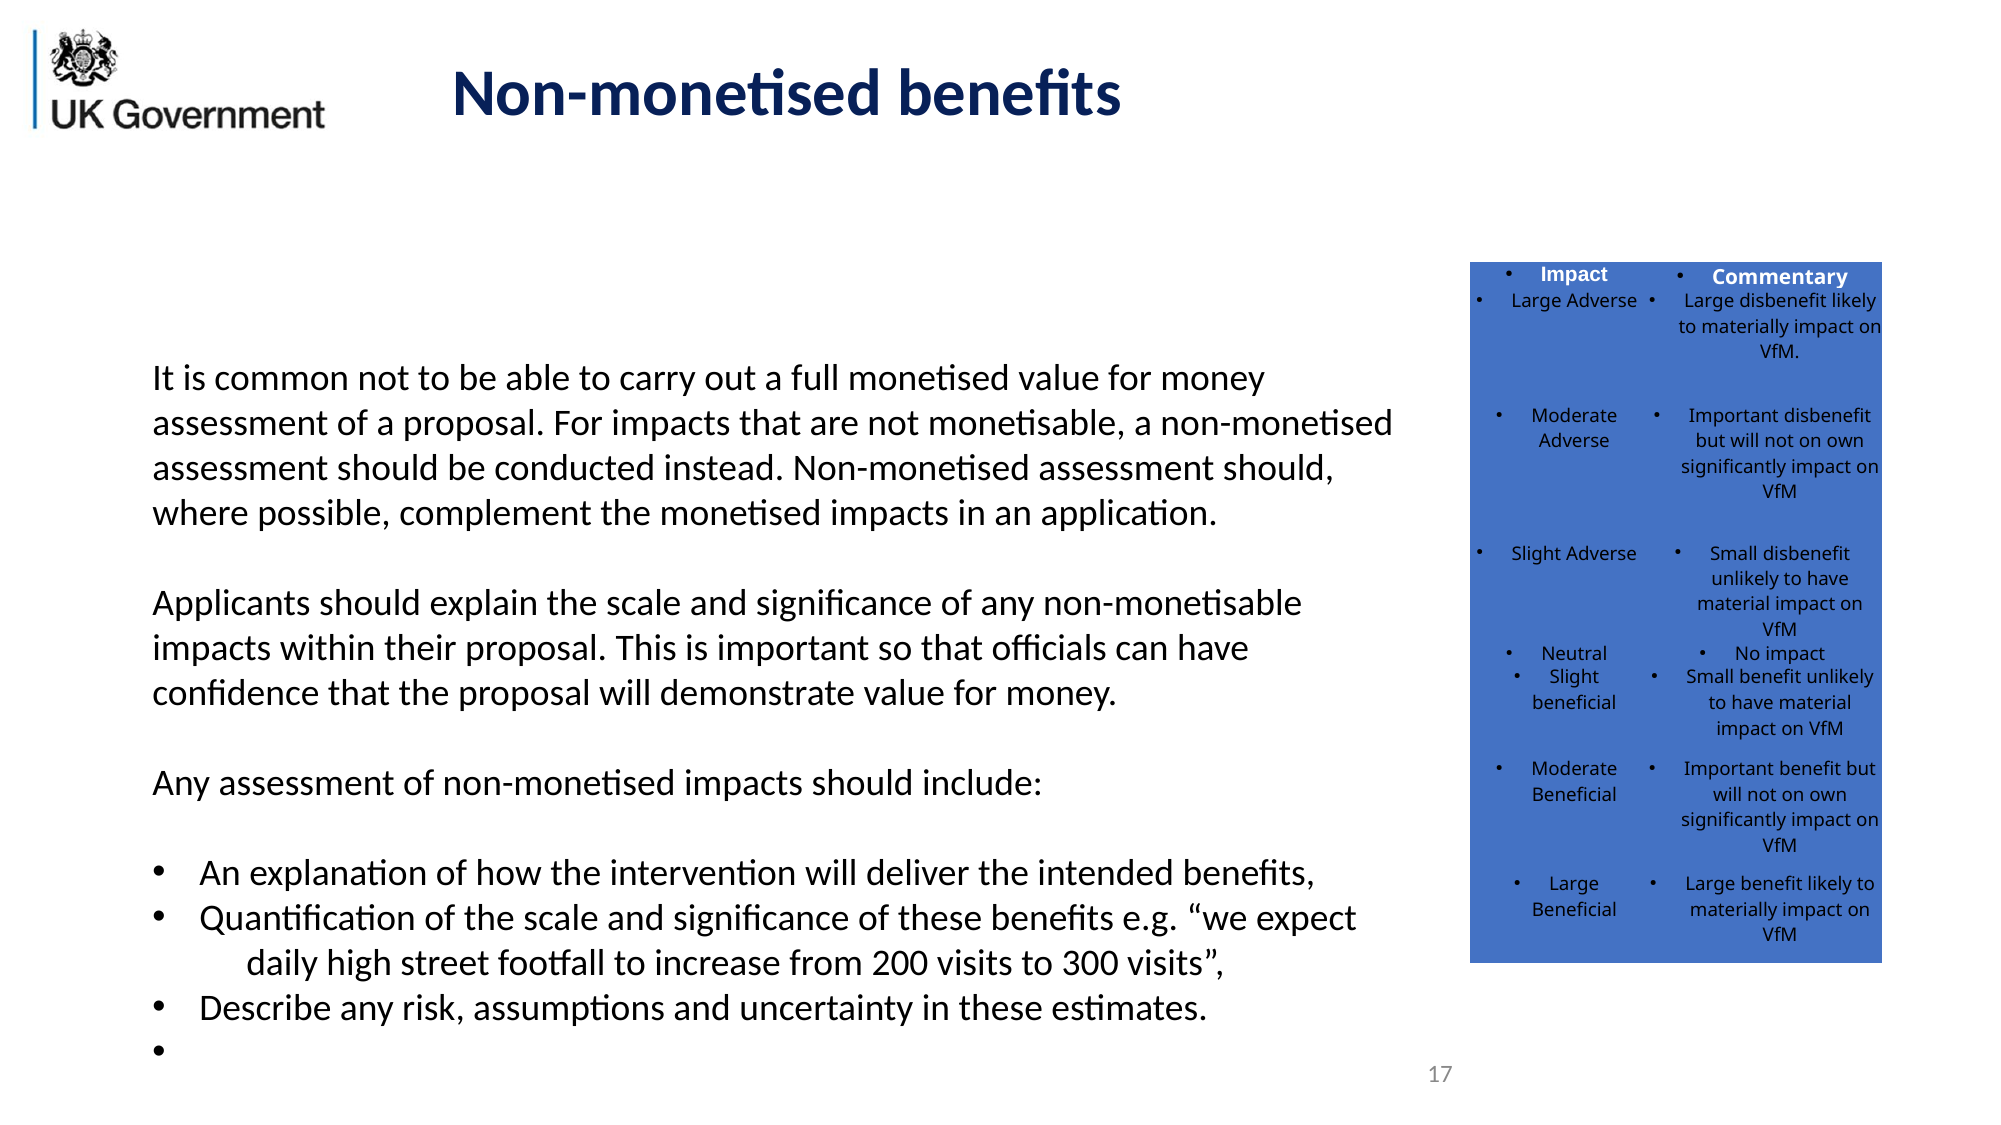

Non-monetised benefits
| Impact | Commentary |
| --- | --- |
| Large Adverse | Large disbenefit likely to materially impact on VfM. |
| Moderate Adverse | Important disbenefit but will not on own significantly impact on VfM |
| Slight Adverse | Small disbenefit unlikely to have material impact on VfM |
| Neutral | No impact |
| Slight beneficial | Small benefit unlikely to have material impact on VfM |
| Moderate Beneficial | Important benefit but will not on own significantly impact on VfM |
| Large Beneficial | Large benefit likely to materially impact on VfM |
It is common not to be able to carry out a full monetised value for money assessment of a proposal. For impacts that are not monetisable, a non-monetised assessment should be conducted instead. Non-monetised assessment should, where possible, complement the monetised impacts in an application.
Applicants should explain the scale and significance of any non-monetisable impacts within their proposal. This is important so that officials can have confidence that the proposal will demonstrate value for money.
Any assessment of non-monetised impacts should include:
An explanation of how the intervention will deliver the intended benefits,
Quantification of the scale and significance of these benefits e.g. “we expect daily high street footfall to increase from 200 visits to 300 visits”,
Describe any risk, assumptions and uncertainty in these estimates.